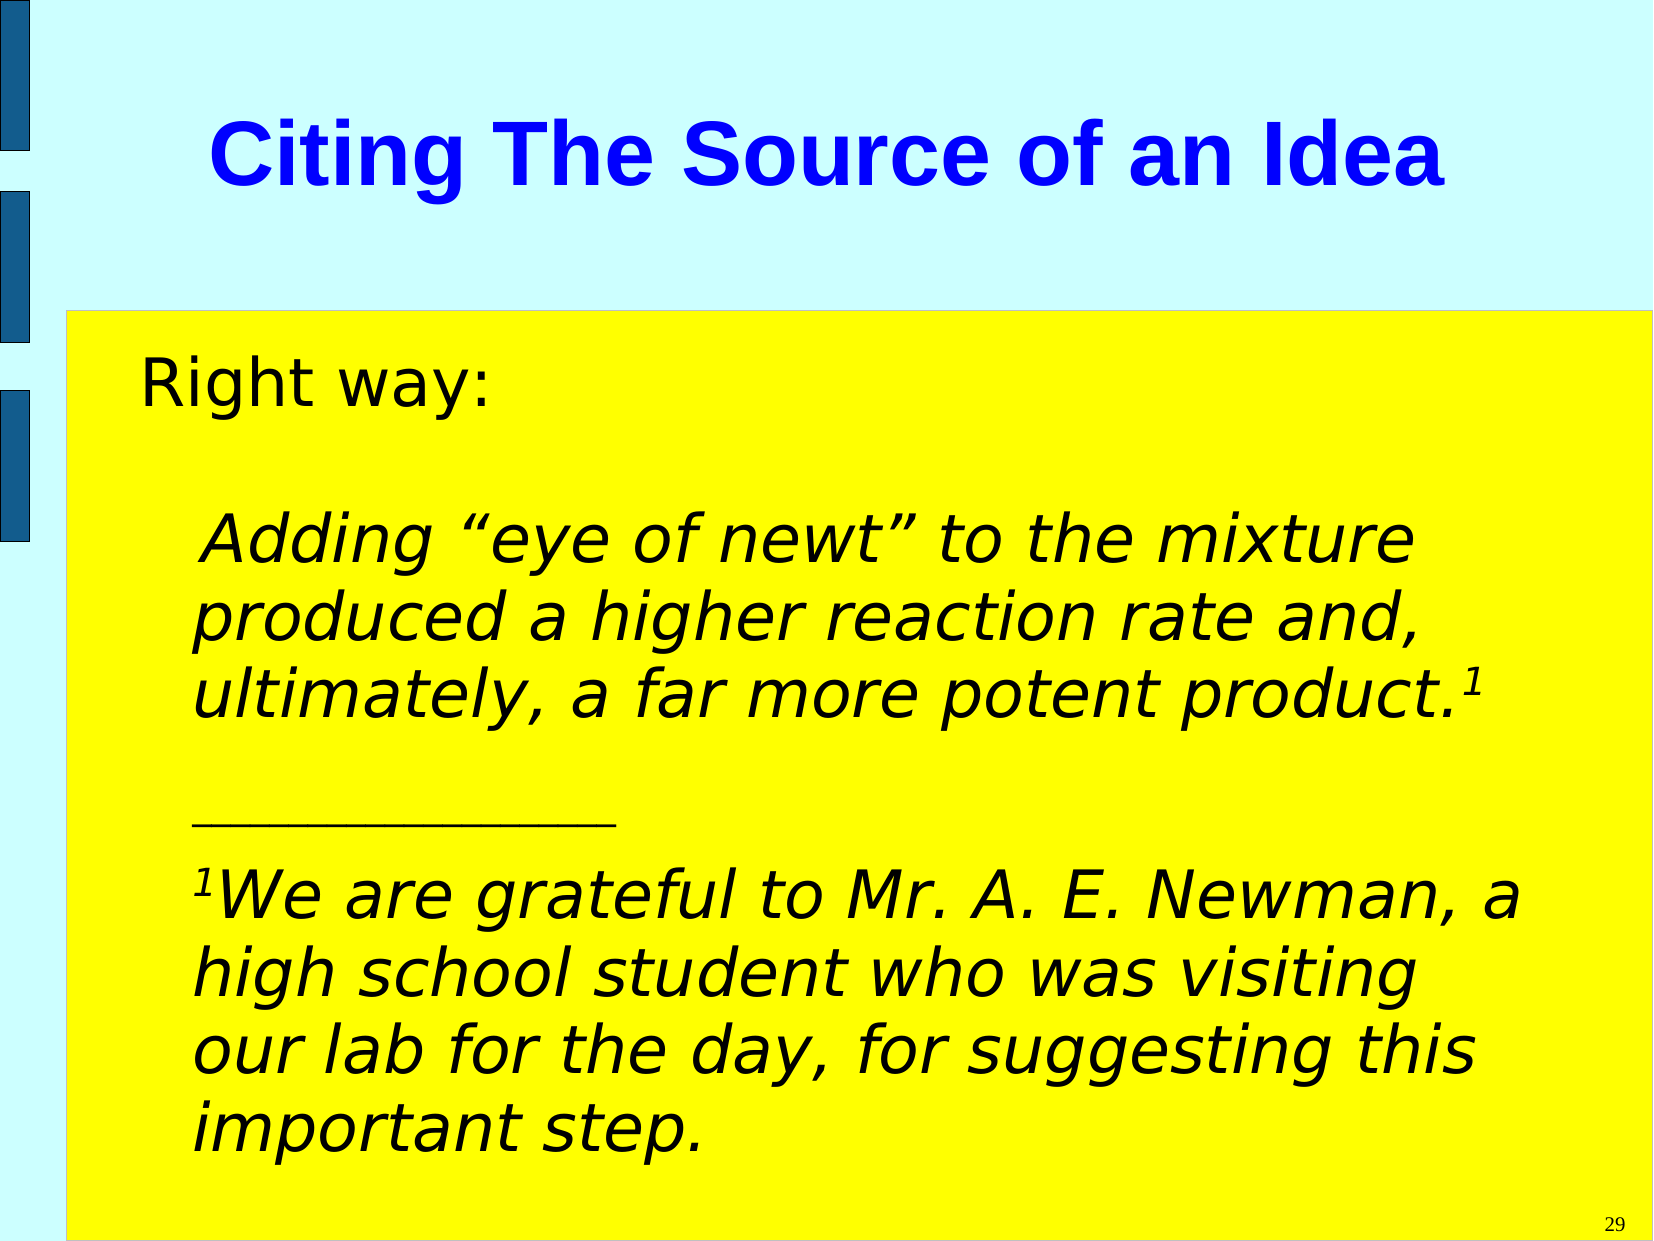

# Citing The Source of an Idea
Right way:
Adding “eye of newt” to the mixture produced a higher reaction rate and, ultimately, a far more potent product.1
______________________
1We are grateful to Mr. A. E. Newman, a high school student who was visiting our lab for the day, for suggesting this important step.